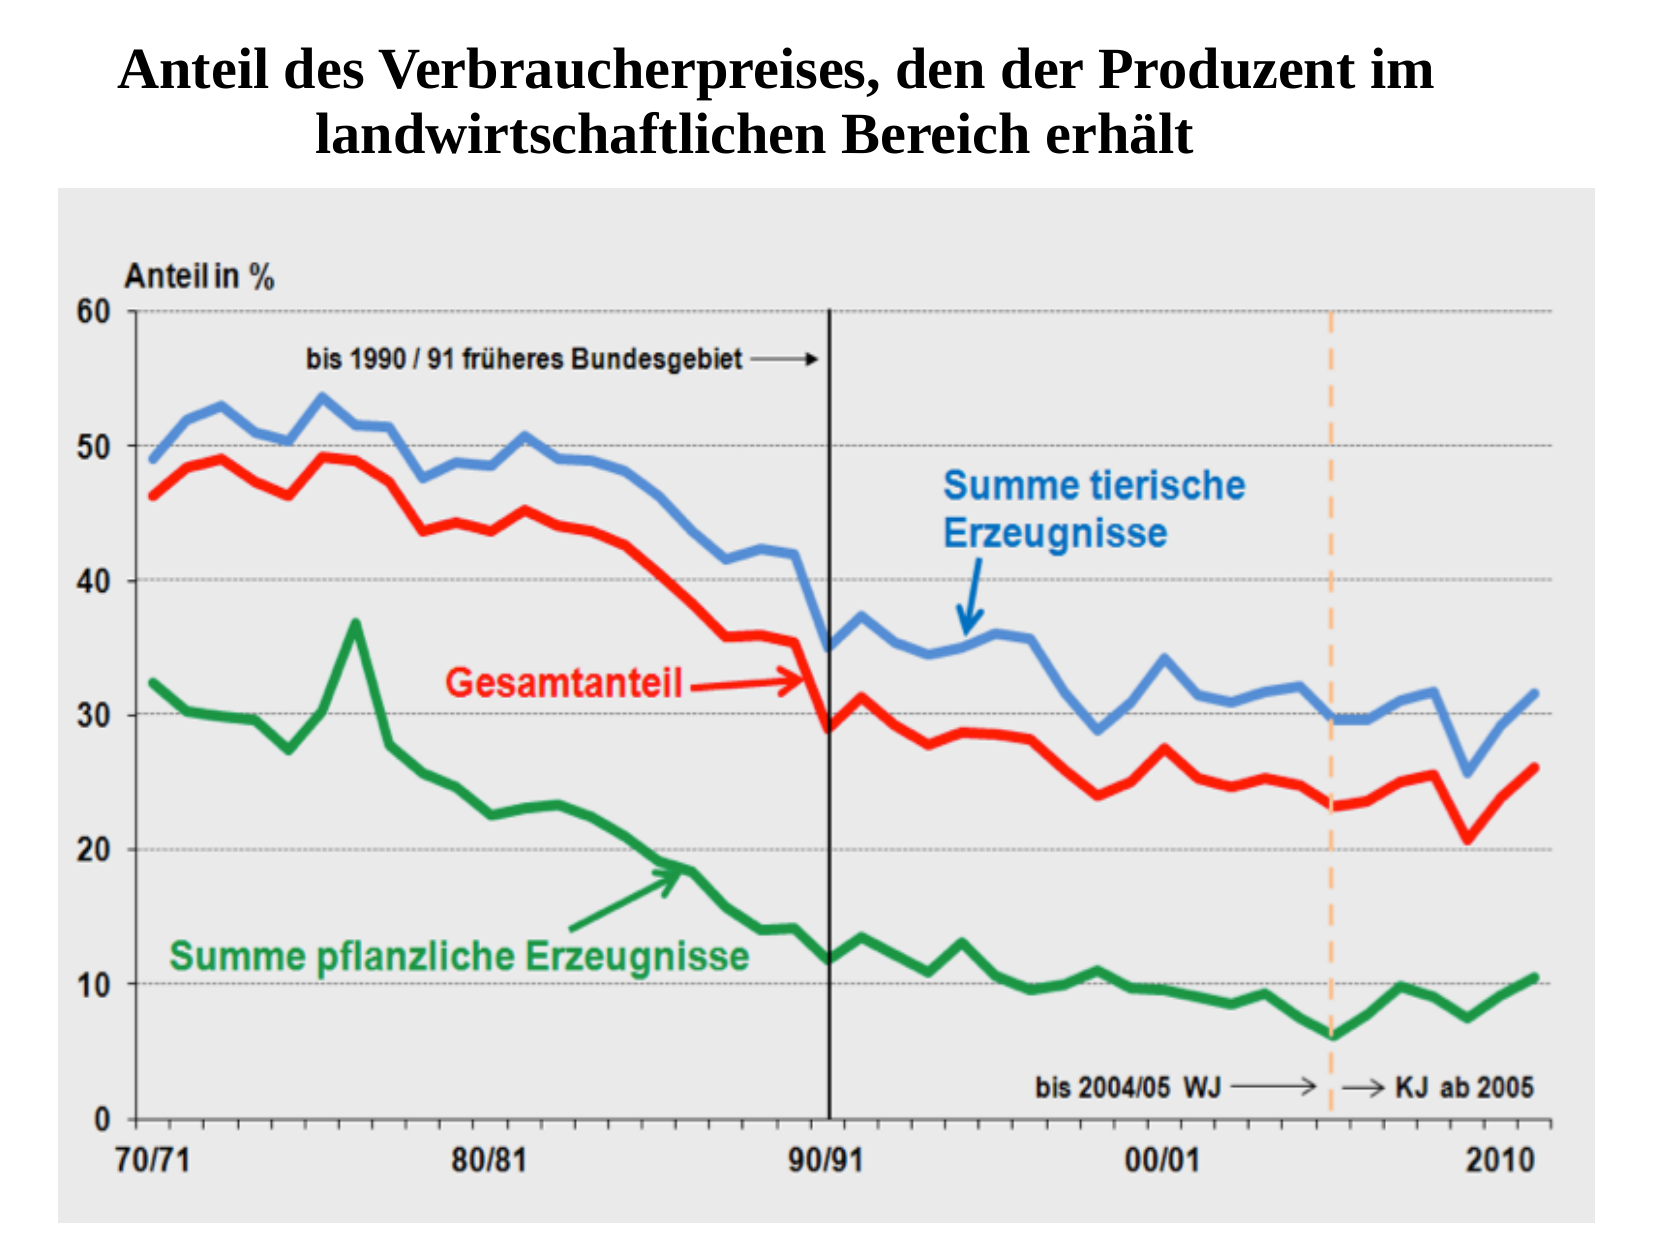

Anteil des Verbraucherpreises, den der Produzent im landwirtschaftlichen Bereich erhält